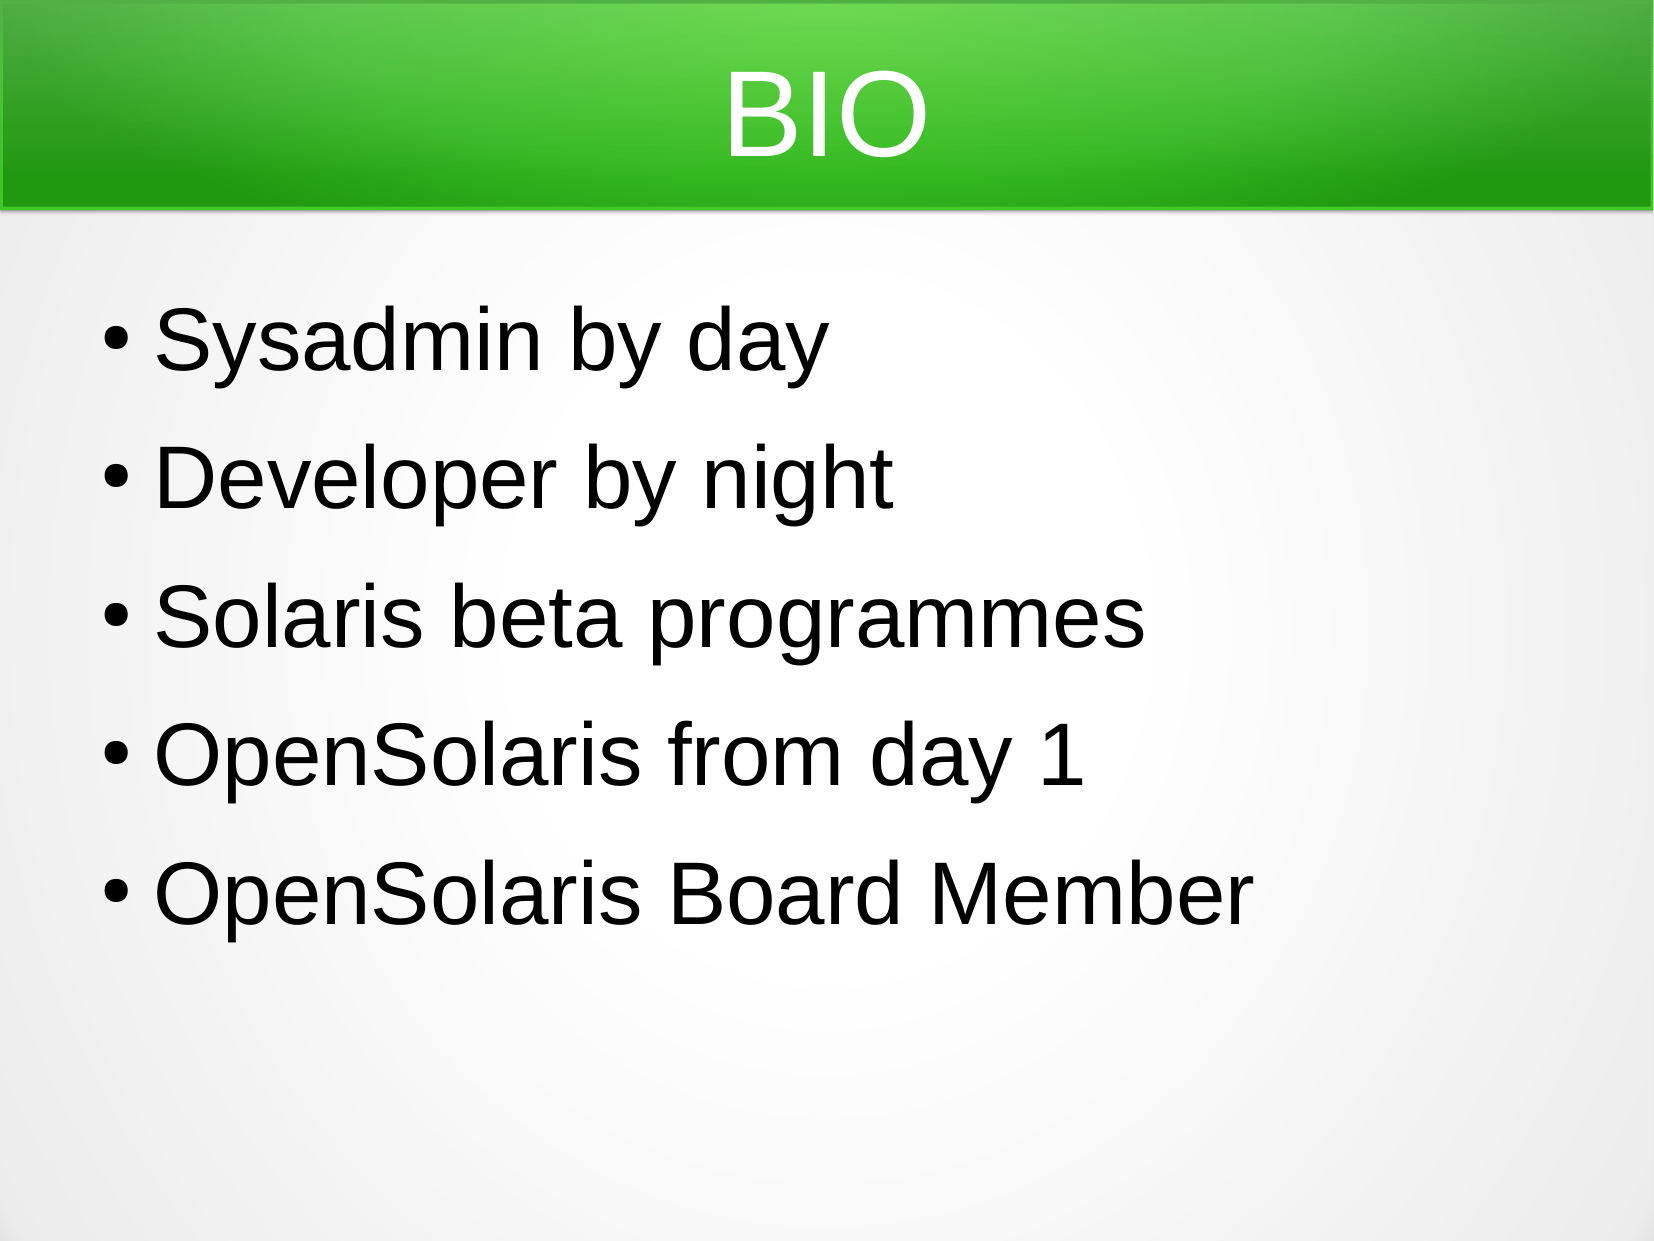

# BIO
Sysadmin by day
Developer by night
Solaris beta programmes
OpenSolaris from day 1
OpenSolaris Board Member